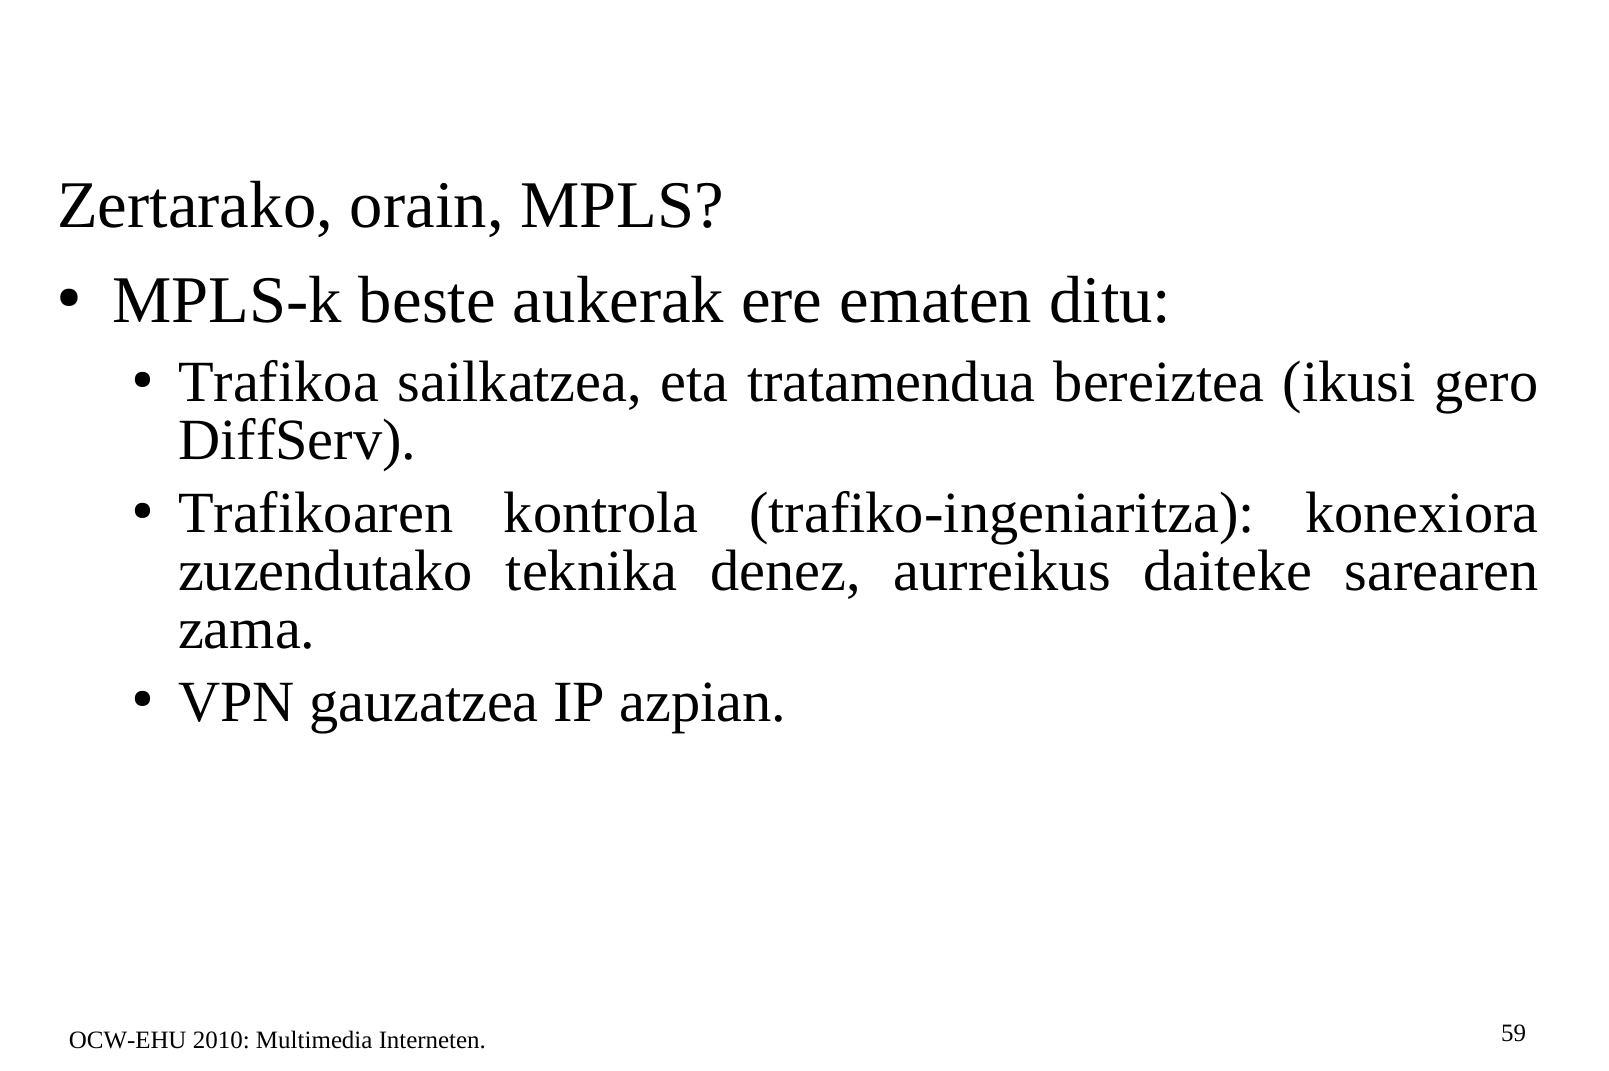

# Zertarako, orain, MPLS?
MPLS-k beste aukerak ere ematen ditu:
Trafikoa sailkatzea, eta tratamendua bereiztea (ikusi gero DiffServ).
Trafikoaren kontrola (trafiko-ingeniaritza): konexiora zuzendutako teknika denez, aurreikus daiteke sarearen zama.
VPN gauzatzea IP azpian.
59